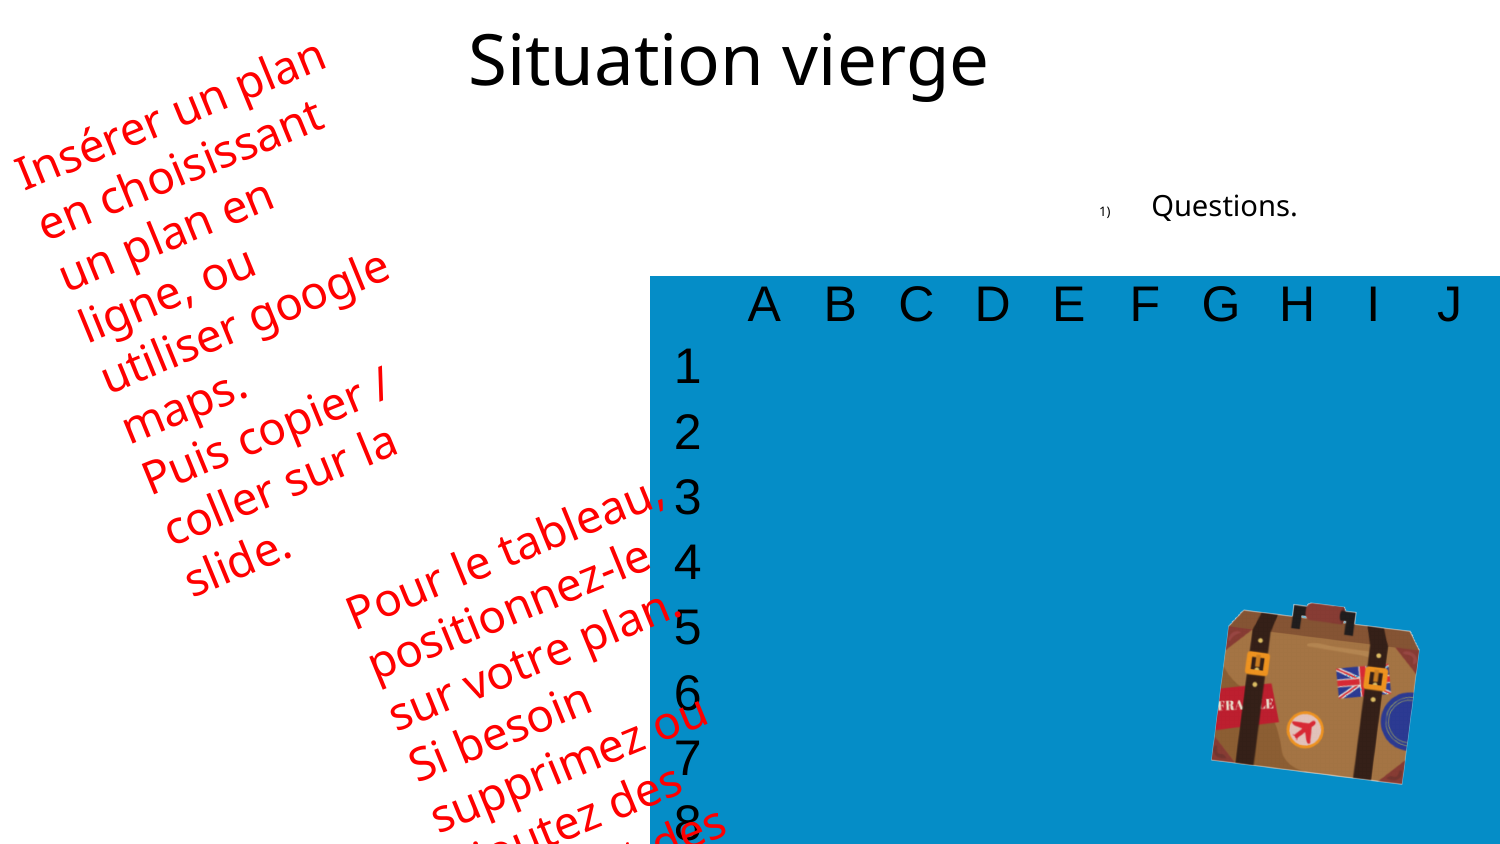

Situation vierge
Insérer un plan en choisissant un plan en ligne, ou utiliser google maps.
Puis copier / coller sur la slide.
Questions.
| | A | B | C | D | E | F | G | H | I | J | K | L |
| --- | --- | --- | --- | --- | --- | --- | --- | --- | --- | --- | --- | --- |
| 1 | | | | | | | | | | | | |
| 2 | | | | | | | | | | | | |
| 3 | | | | | | | | | | | | |
| 4 | | | | | | | | | | | | |
| 5 | | | | | | | | | | | | |
| 6 | | | | | | | | | | | | |
| 7 | | | | | | | | | | | | |
| 8 | | | | | | | | | | | | |
| 9 | | | | | | | | | | | | |
Pour le tableau, positionnez-le sur votre plan. Si besoin supprimez ou ajoutez des lignes et des colonnes.